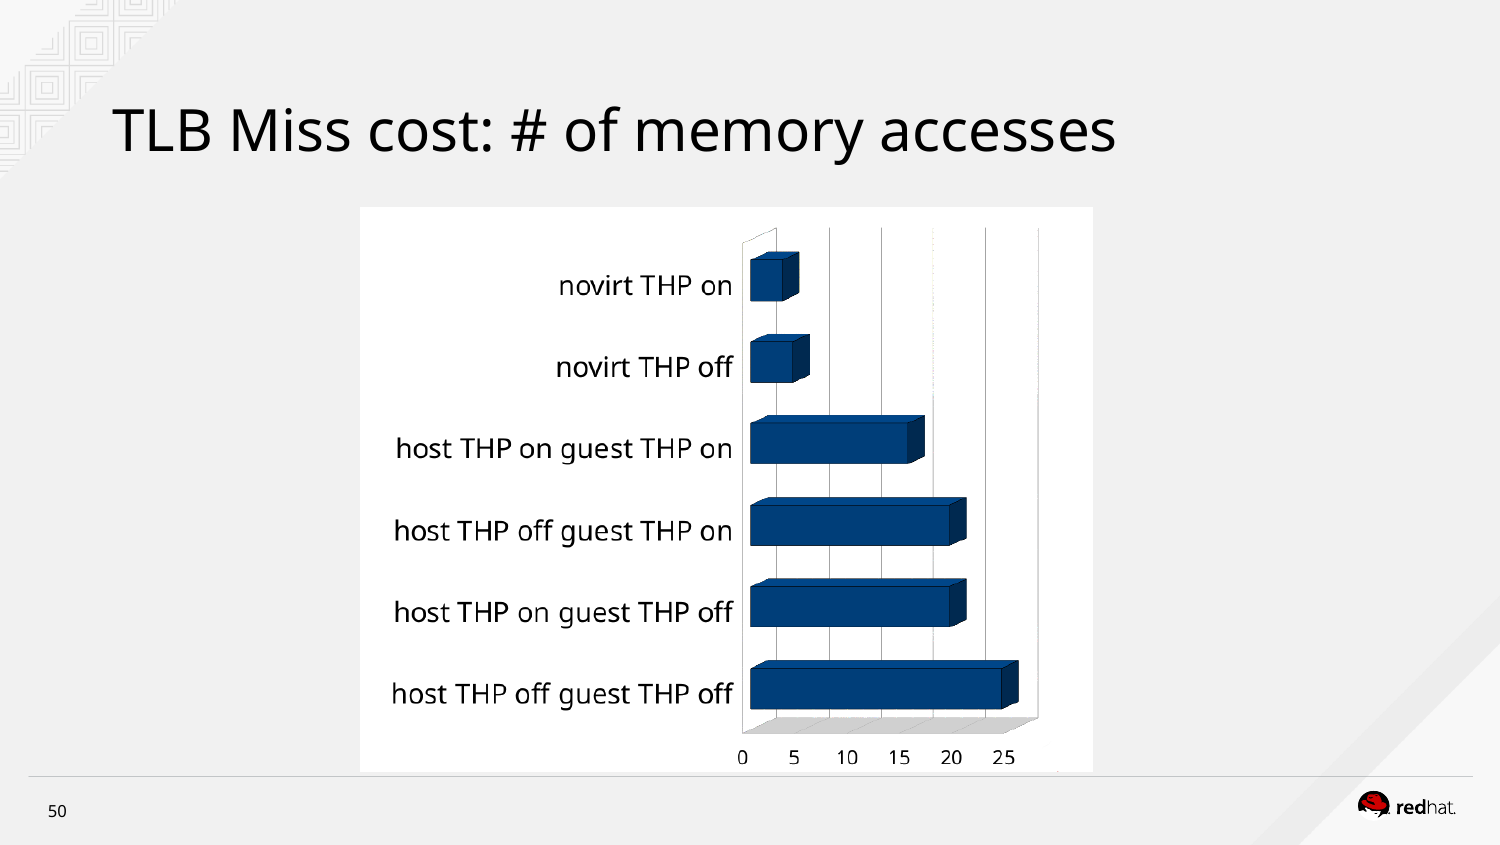

# TLB Miss cost: # of memory accesses
50